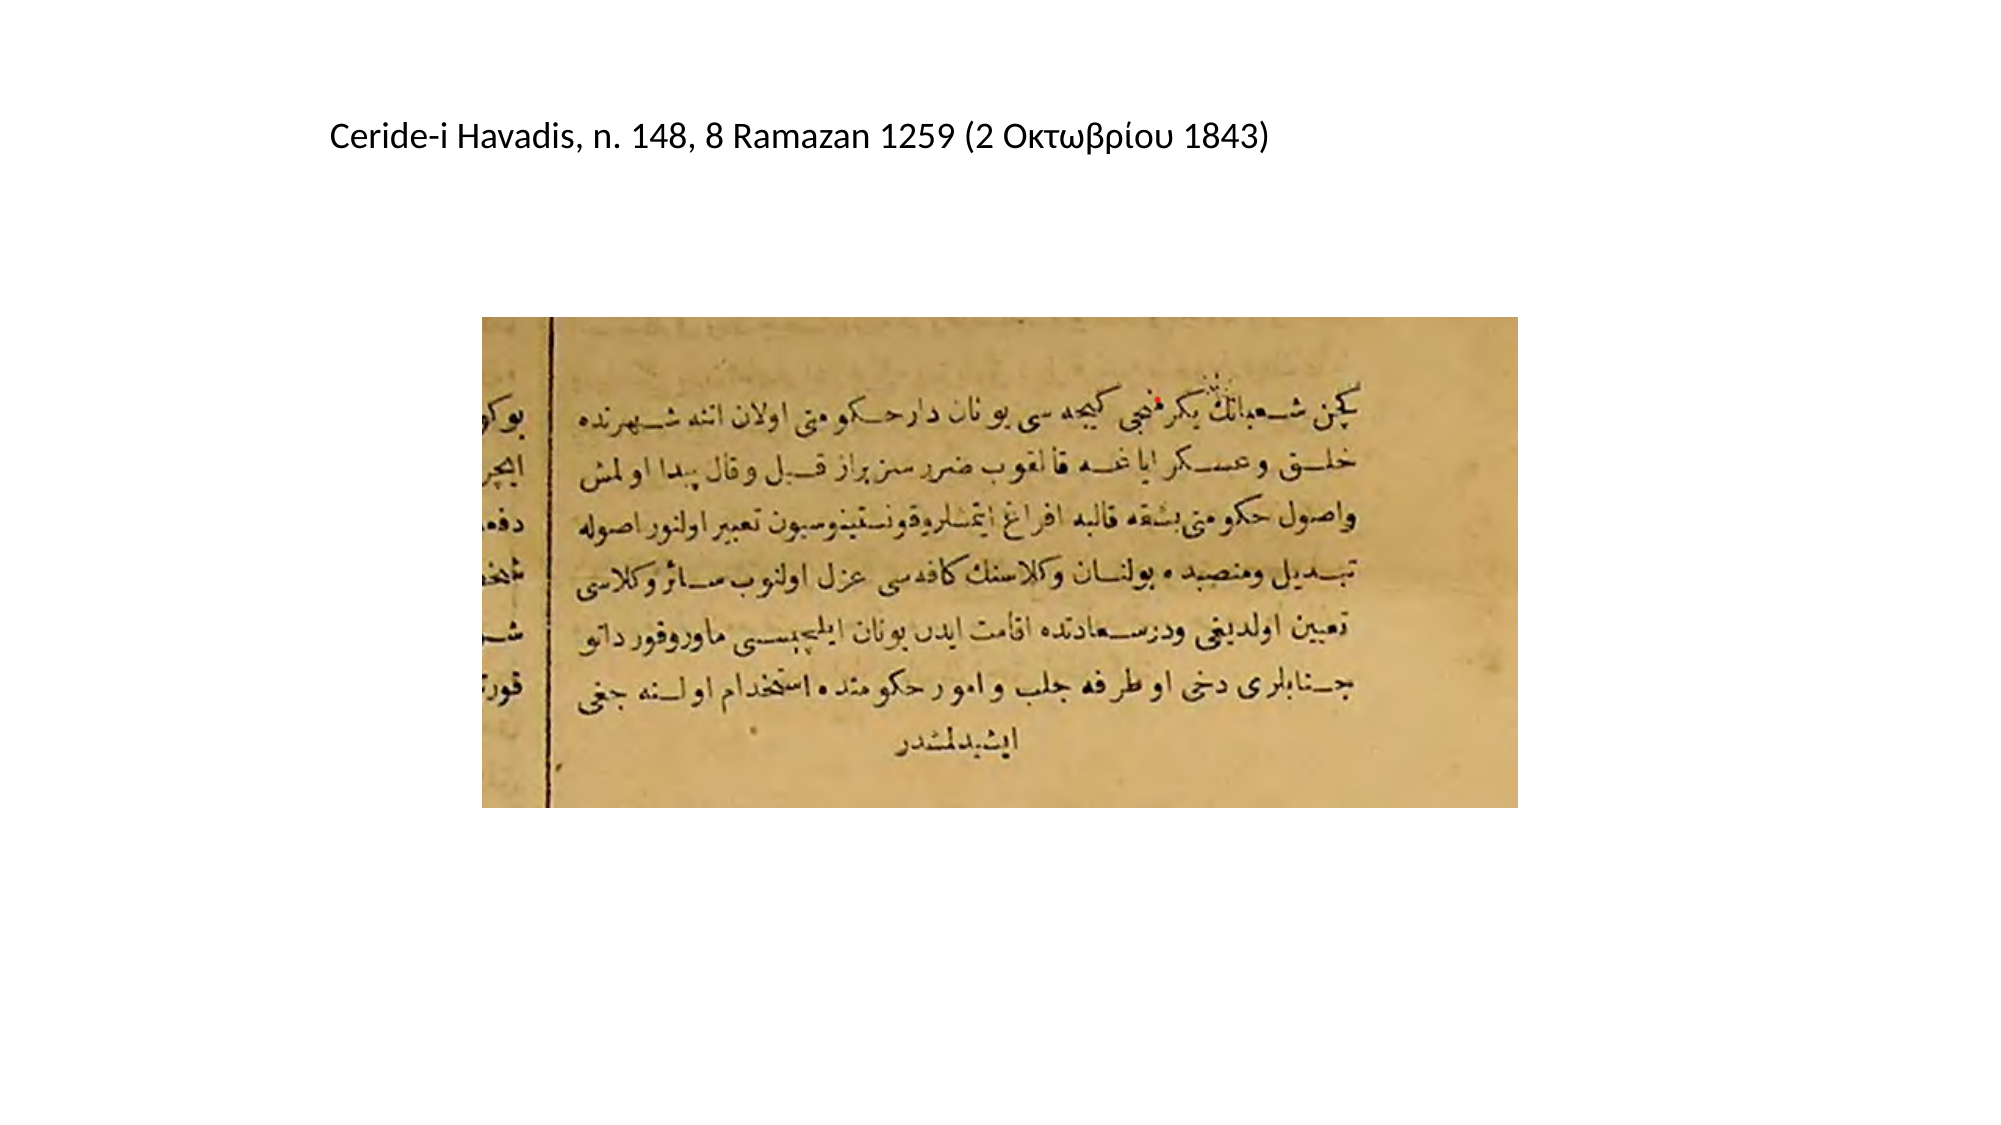

Ceride-i Havadis, n. 148, 8 Ramazan 1259 (2 Οκτωβρίου 1843)